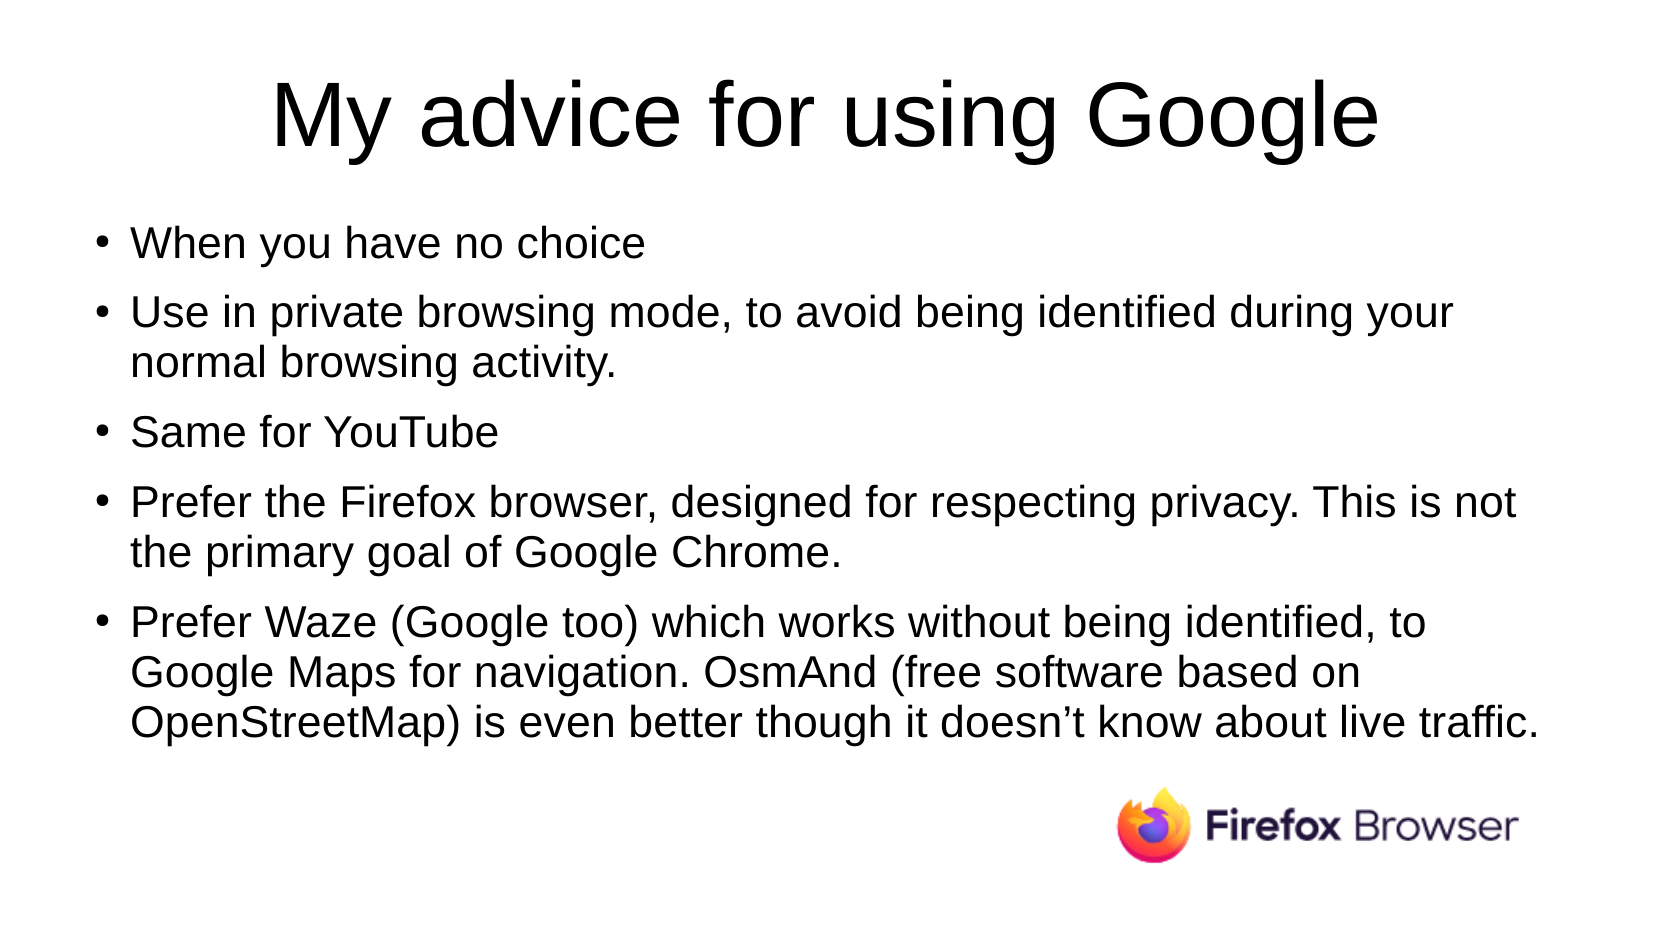

# My advice for using Google
When you have no choice
Use in private browsing mode, to avoid being identified during your normal browsing activity.
Same for YouTube
Prefer the Firefox browser, designed for respecting privacy. This is not the primary goal of Google Chrome.
Prefer Waze (Google too) which works without being identified, to Google Maps for navigation. OsmAnd (free software based on OpenStreetMap) is even better though it doesn’t know about live traffic.